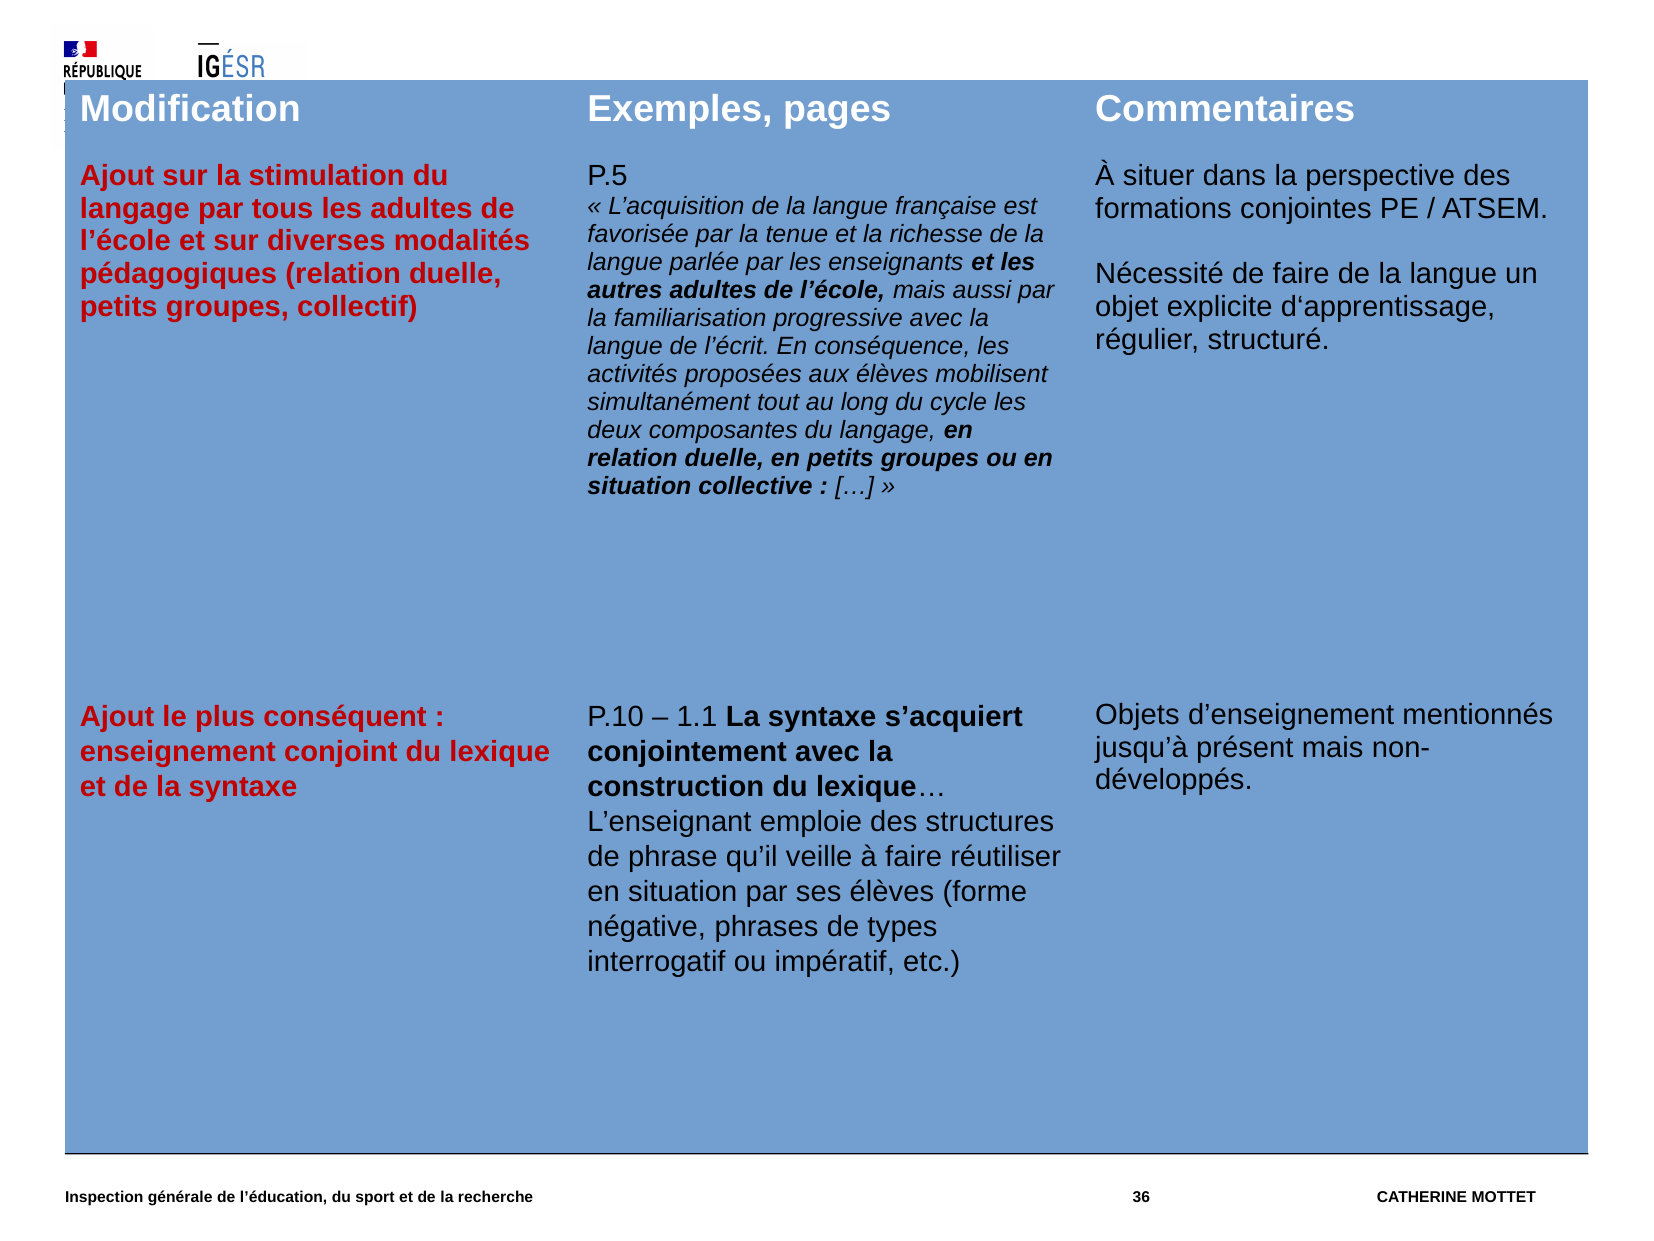

| Modification | Exemples, pages | Commentaires |
| --- | --- | --- |
| Ajout sur la stimulation du langage par tous les adultes de l’école et sur diverses modalités pédagogiques (relation duelle, petits groupes, collectif) | P.5 « L’acquisition de la langue française est favorisée par la tenue et la richesse de la langue parlée par les enseignants et les autres adultes de l’école, mais aussi par la familiarisation progressive avec la langue de l’écrit. En conséquence, les activités proposées aux élèves mobilisent simultanément tout au long du cycle les deux composantes du langage, en relation duelle, en petits groupes ou en situation collective : […] » | À situer dans la perspective des formations conjointes PE / ATSEM. Nécessité de faire de la langue un objet explicite d‘apprentissage, régulier, structuré. |
| Ajout le plus conséquent : enseignement conjoint du lexique et de la syntaxe | P.10 – 1.1 La syntaxe s’acquiert conjointement avec la construction du lexique… L’enseignant emploie des structures de phrase qu’il veille à faire réutiliser en situation par ses élèves (forme négative, phrases de types interrogatif ou impératif, etc.) | Objets d’enseignement mentionnés jusqu’à présent mais non-développés. |
Inspection générale de l’éducation, du sport et de la recherche
Catherine Mottet